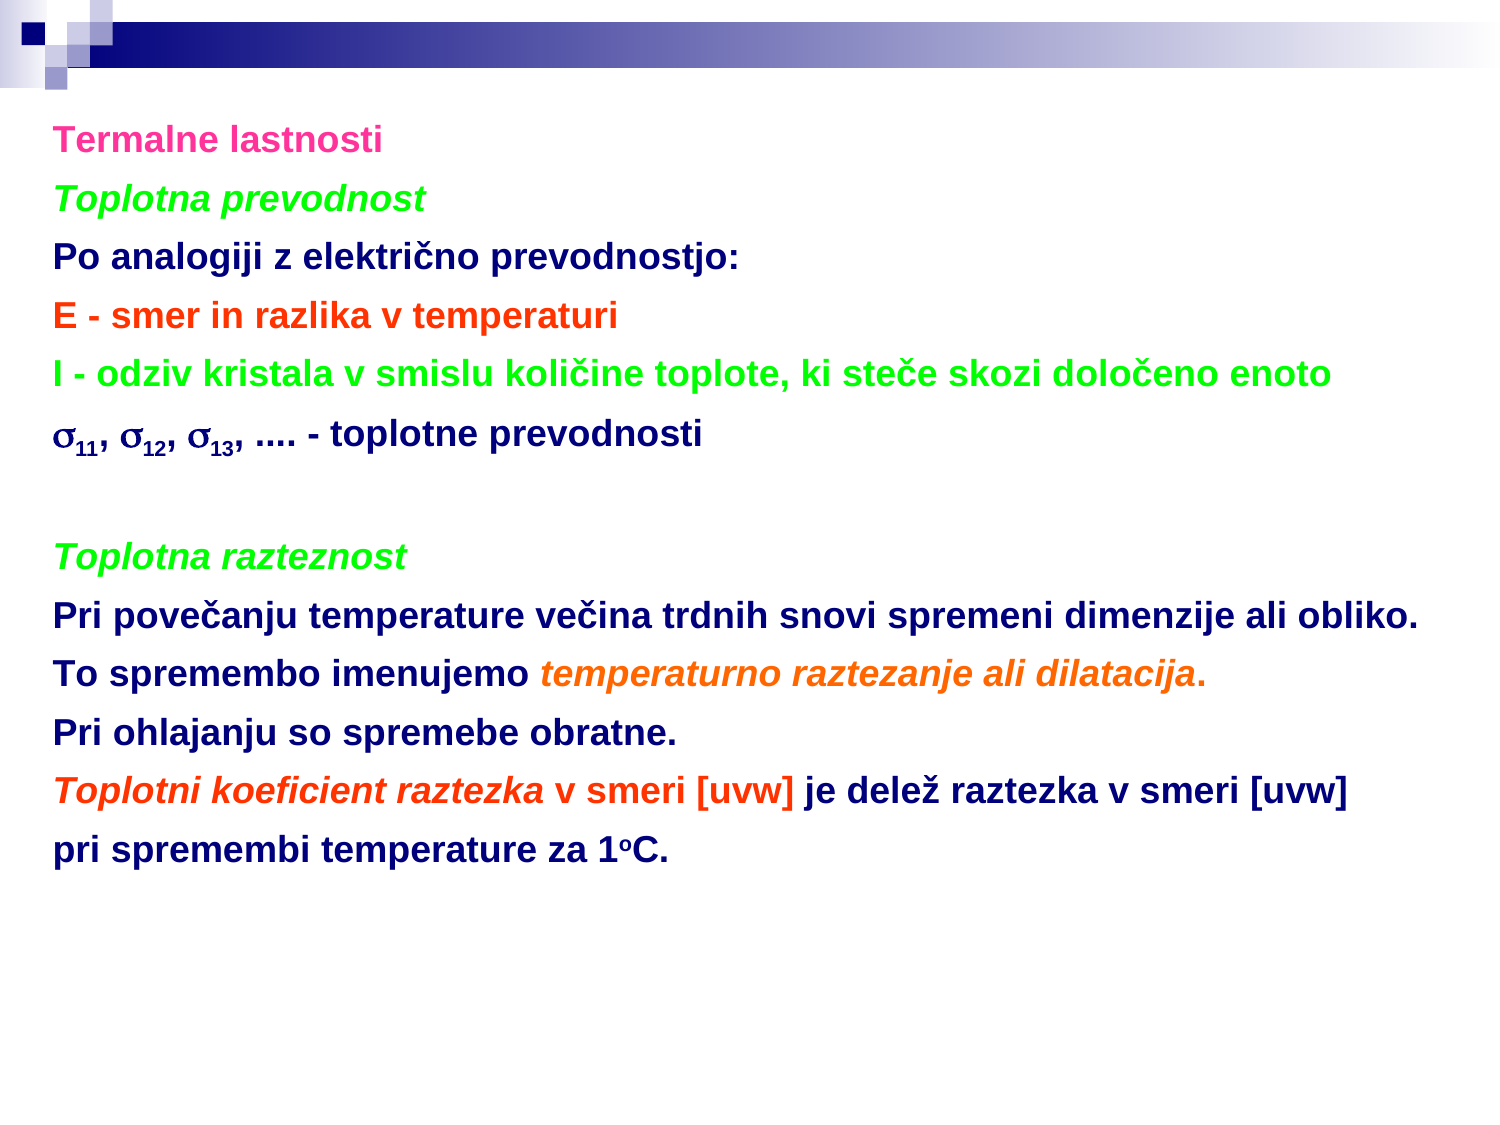

Termalne lastnosti
Toplotna prevodnost
Po analogiji z električno prevodnostjo:
E - smer in razlika v temperaturi
I - odziv kristala v smislu količine toplote, ki steče skozi določeno enoto
11, 12, 13, .... - toplotne prevodnosti
Toplotna razteznost
Pri povečanju temperature večina trdnih snovi spremeni dimenzije ali obliko.
To spremembo imenujemo temperaturno raztezanje ali dilatacija.
Pri ohlajanju so spremebe obratne.
Toplotni koeficient raztezka v smeri [uvw] je delež raztezka v smeri [uvw]
pri spremembi temperature za 1oC.